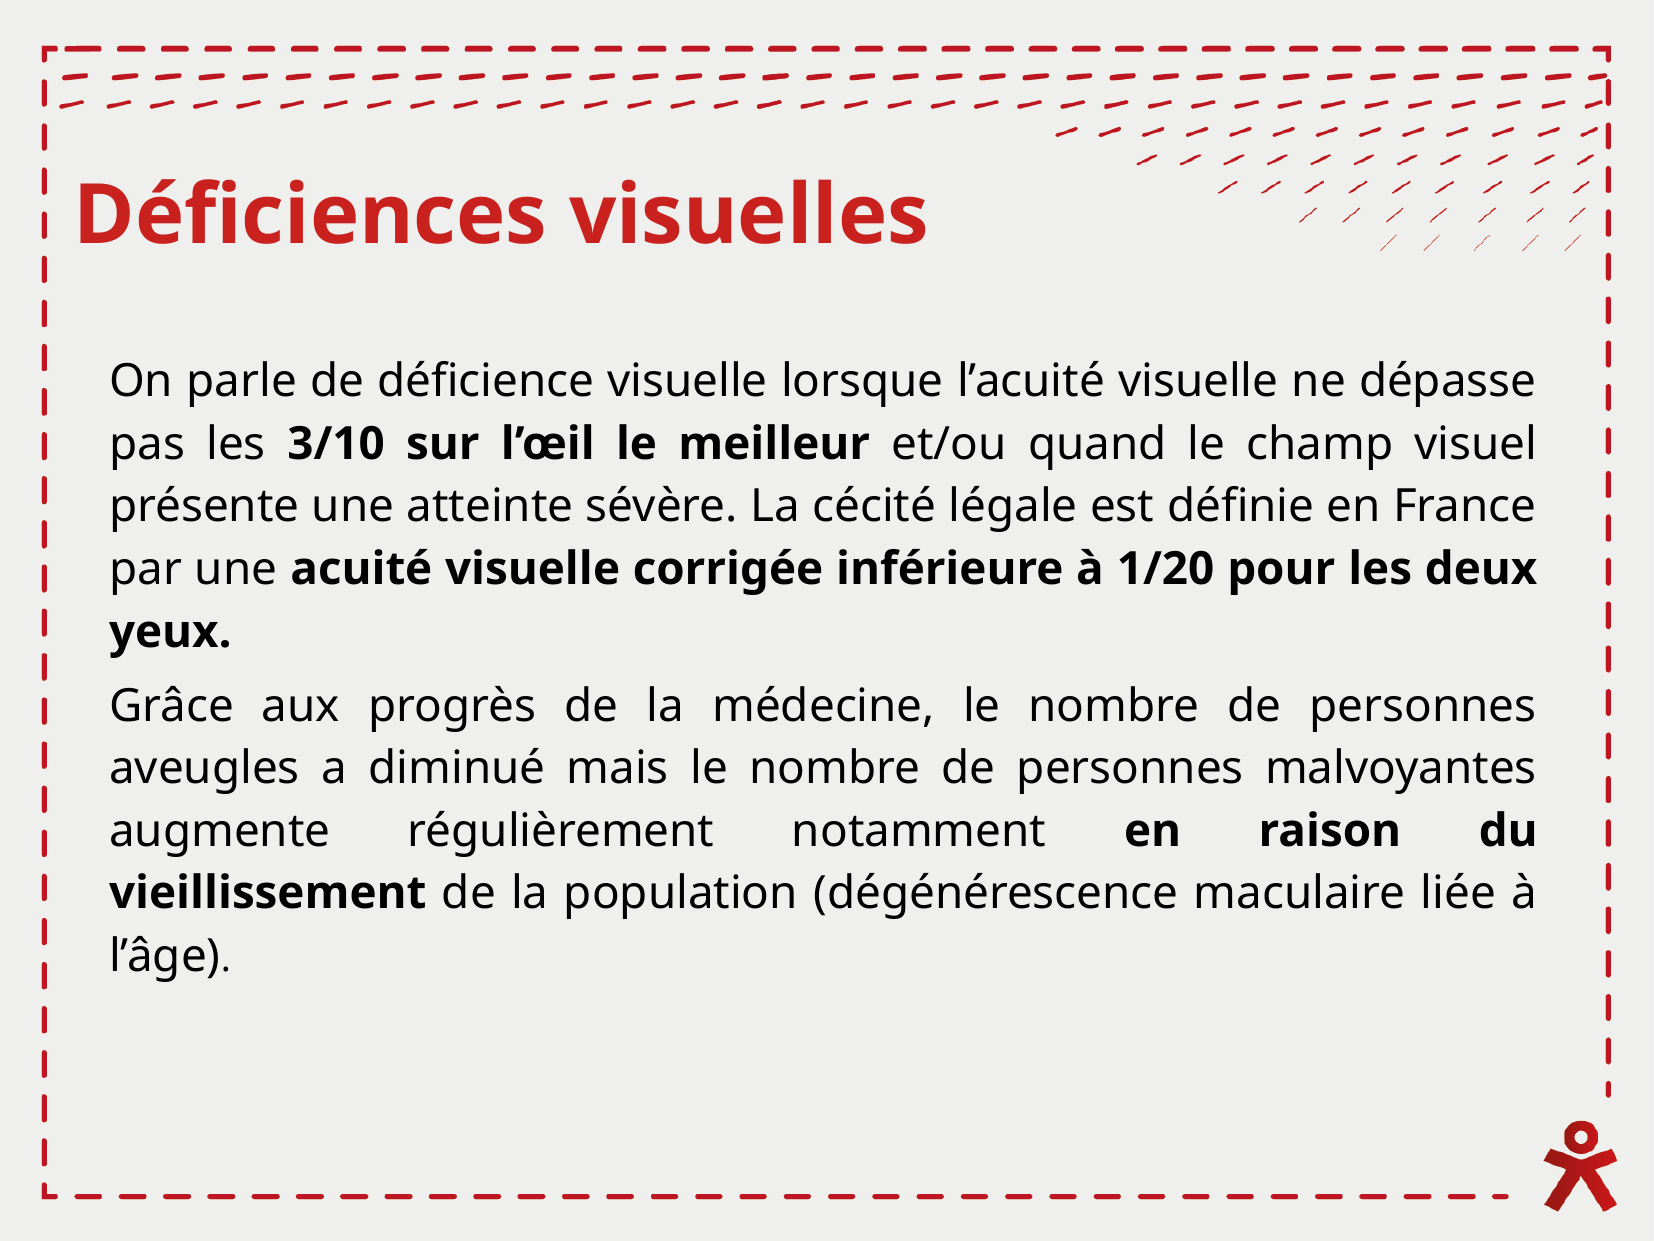

Déficiences visuelles
On parle de déficience visuelle lorsque l’acuité visuelle ne dépasse pas les 3/10 sur l’œil le meilleur et/ou quand le champ visuel présente une atteinte sévère. La cécité légale est définie en France par une acuité visuelle corrigée inférieure à 1/20 pour les deux yeux.
Grâce aux progrès de la médecine, le nombre de personnes aveugles a diminué mais le nombre de personnes malvoyantes augmente régulièrement notamment en raison du vieillissement de la population (dégénérescence maculaire liée à l’âge).